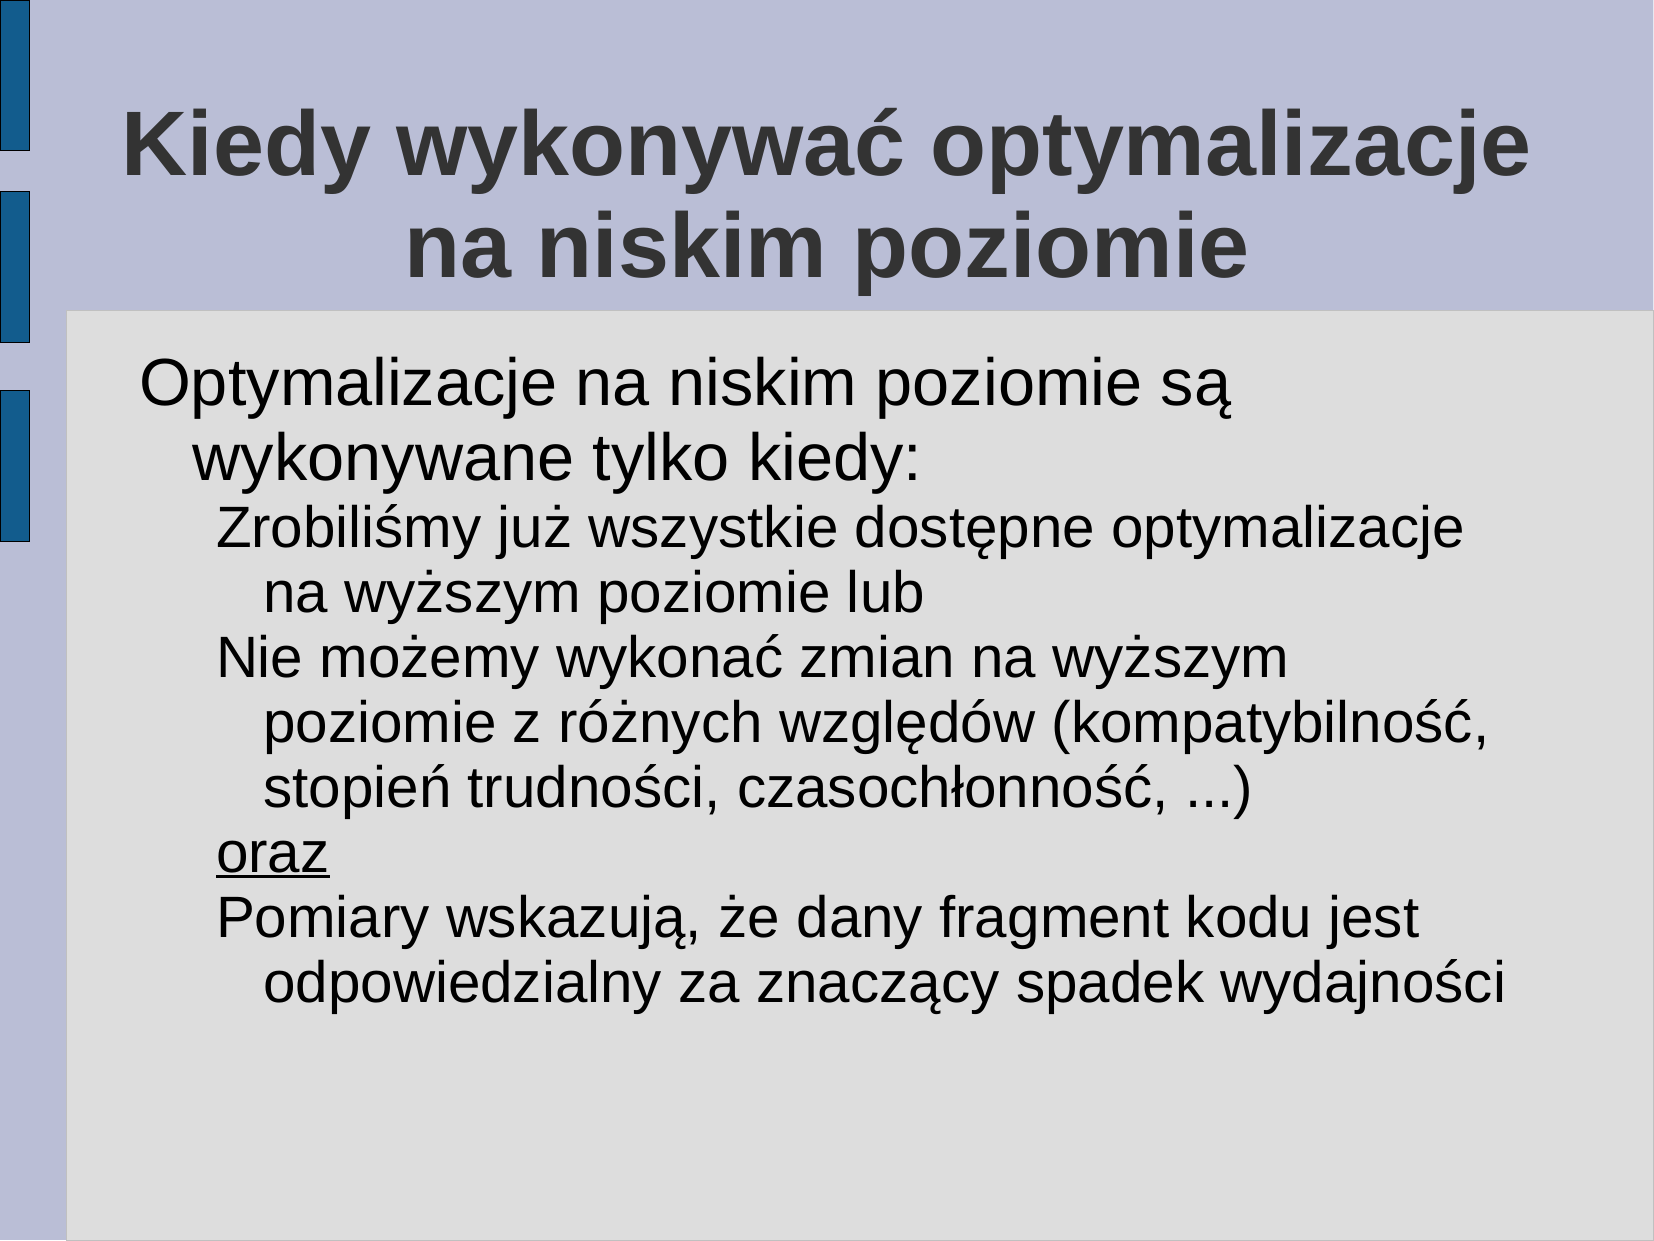

# Kiedy wykonywać optymalizacje na niskim poziomie
Optymalizacje na niskim poziomie są wykonywane tylko kiedy:
Zrobiliśmy już wszystkie dostępne optymalizacje na wyższym poziomie lub
Nie możemy wykonać zmian na wyższym poziomie z różnych względów (kompatybilność, stopień trudności, czasochłonność, ...)
oraz
Pomiary wskazują, że dany fragment kodu jest odpowiedzialny za znaczący spadek wydajności